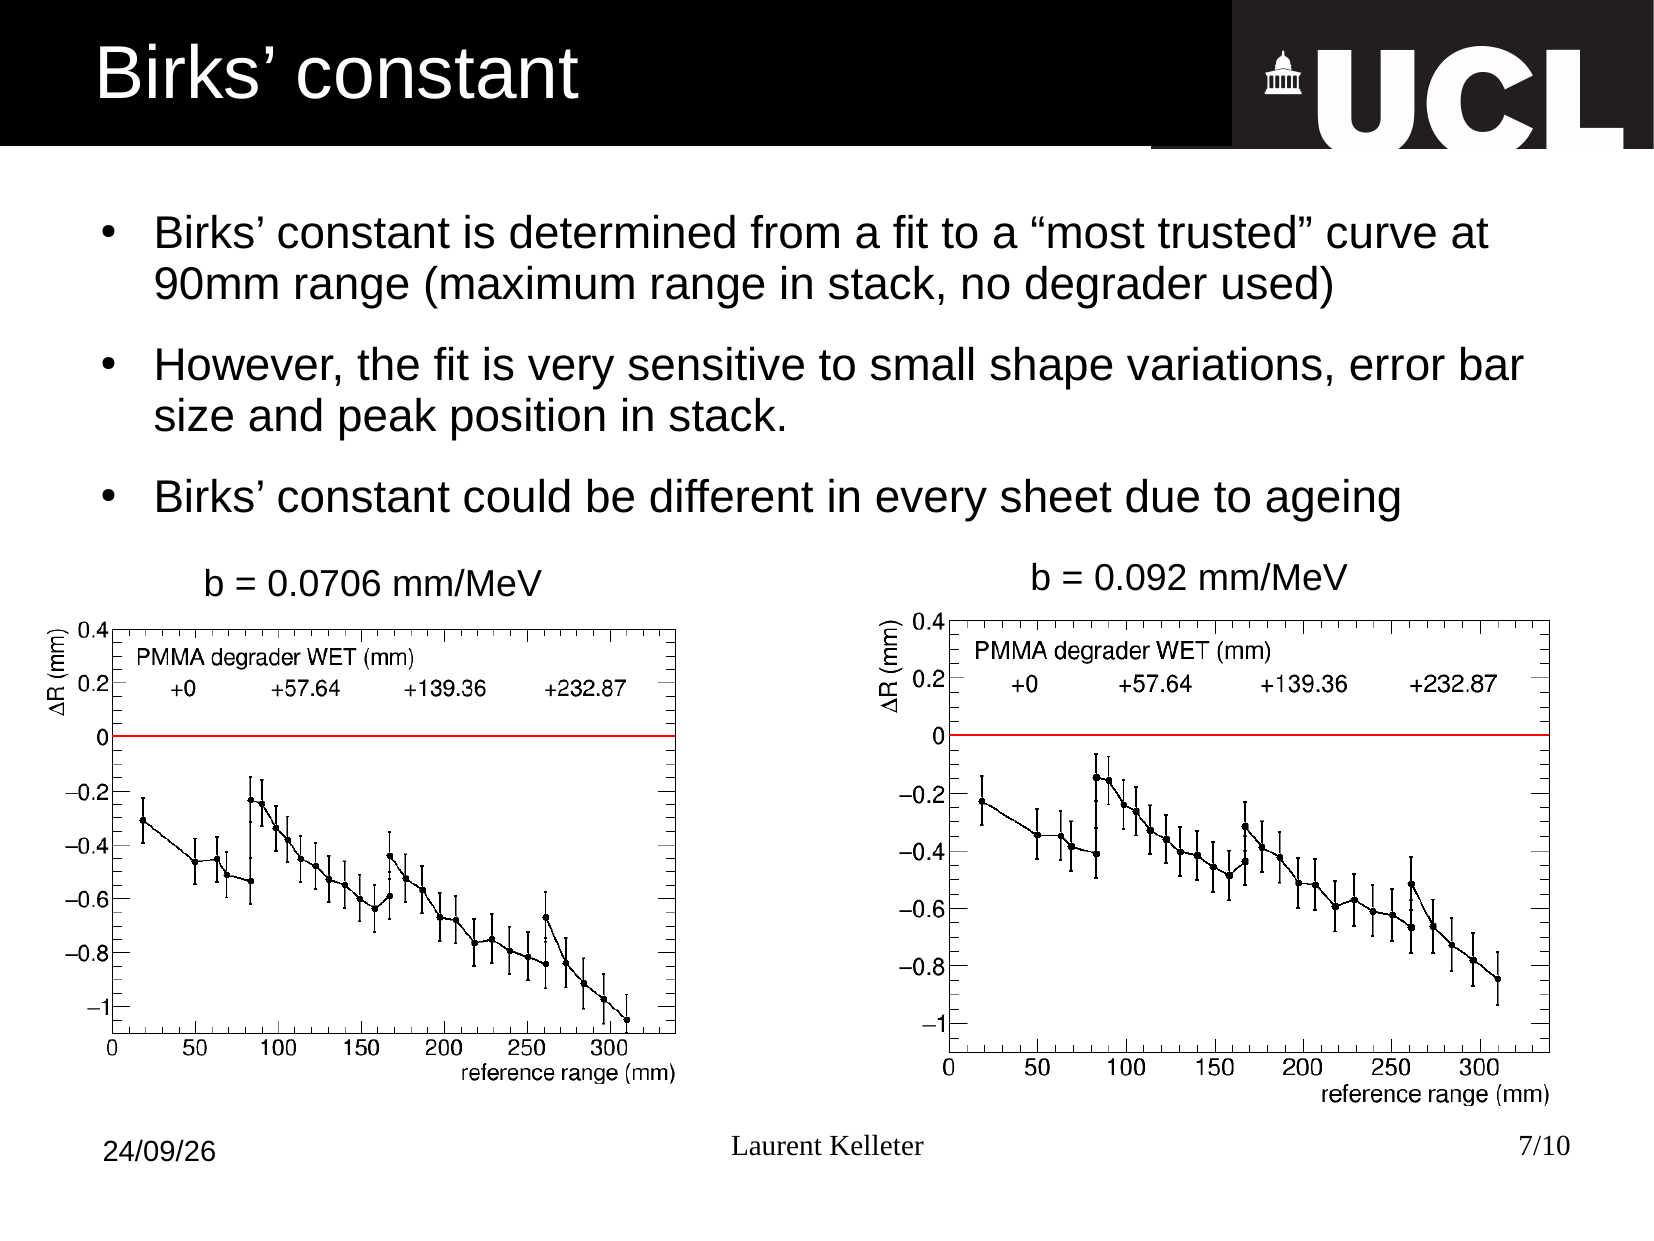

# Birks’ constant
Birks’ constant is determined from a fit to a “most trusted” curve at 90mm range (maximum range in stack, no degrader used)
However, the fit is very sensitive to small shape variations, error bar size and peak position in stack.
Birks’ constant could be different in every sheet due to ageing
b = 0.092 mm/MeV
b = 0.0706 mm/MeV
7